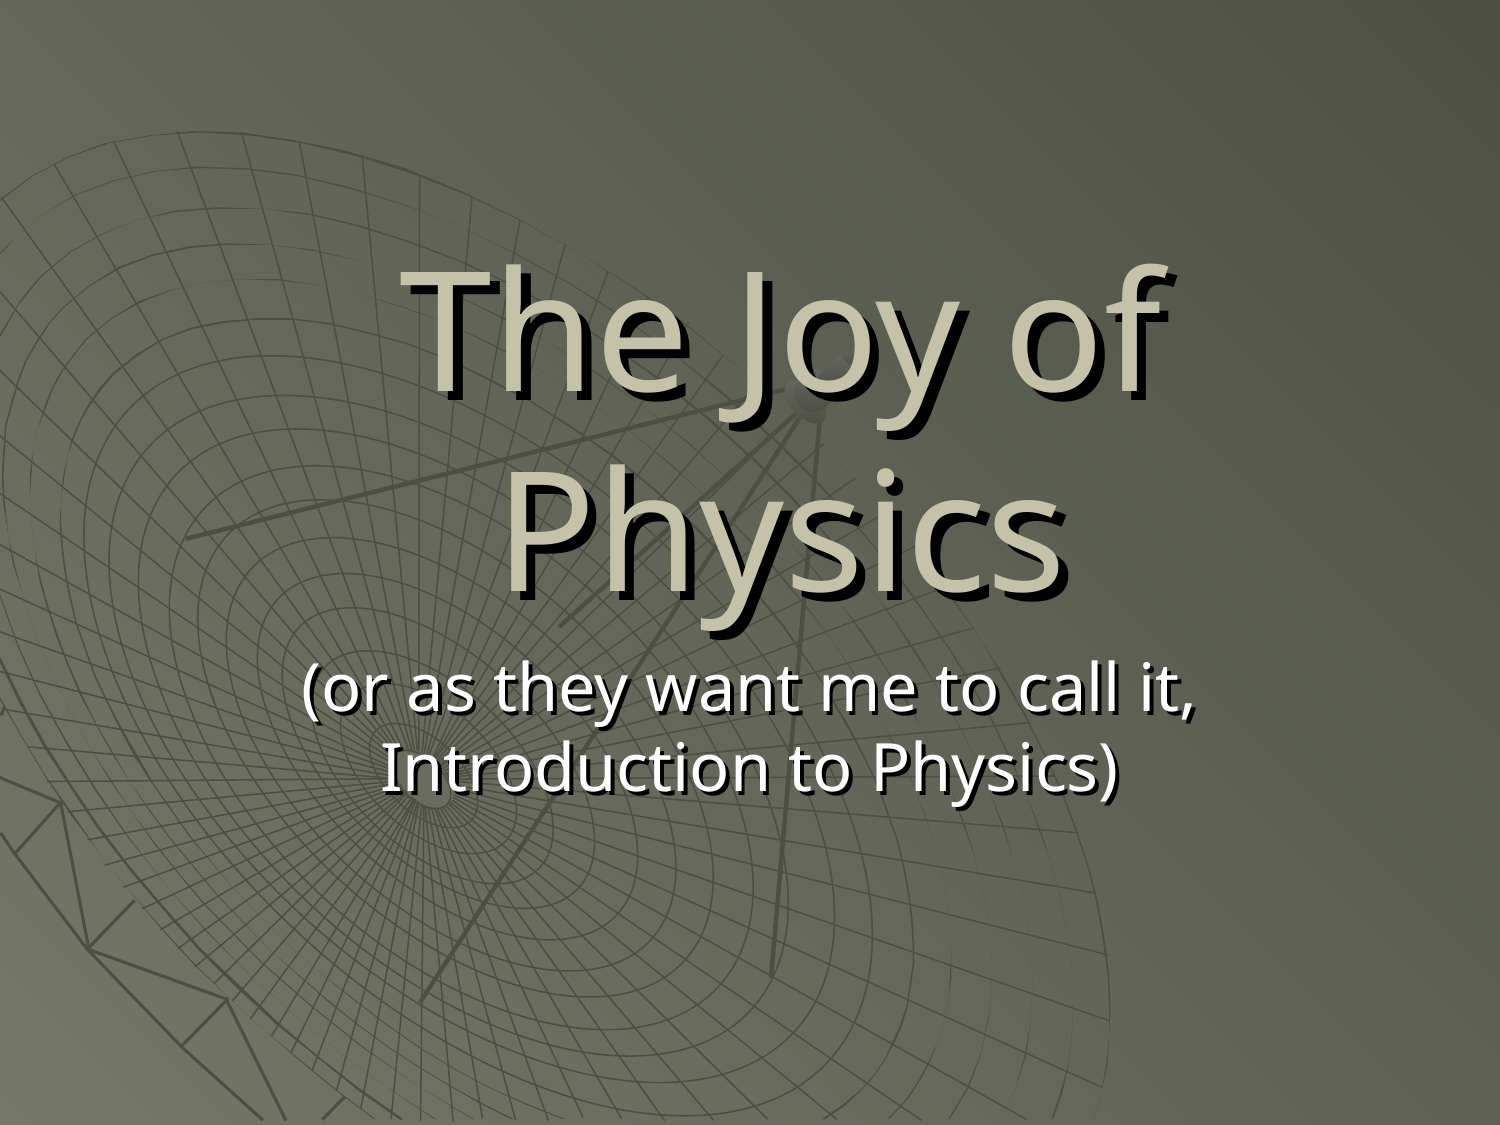

# The Joy of Physics
(or as they want me to call it, Introduction to Physics)